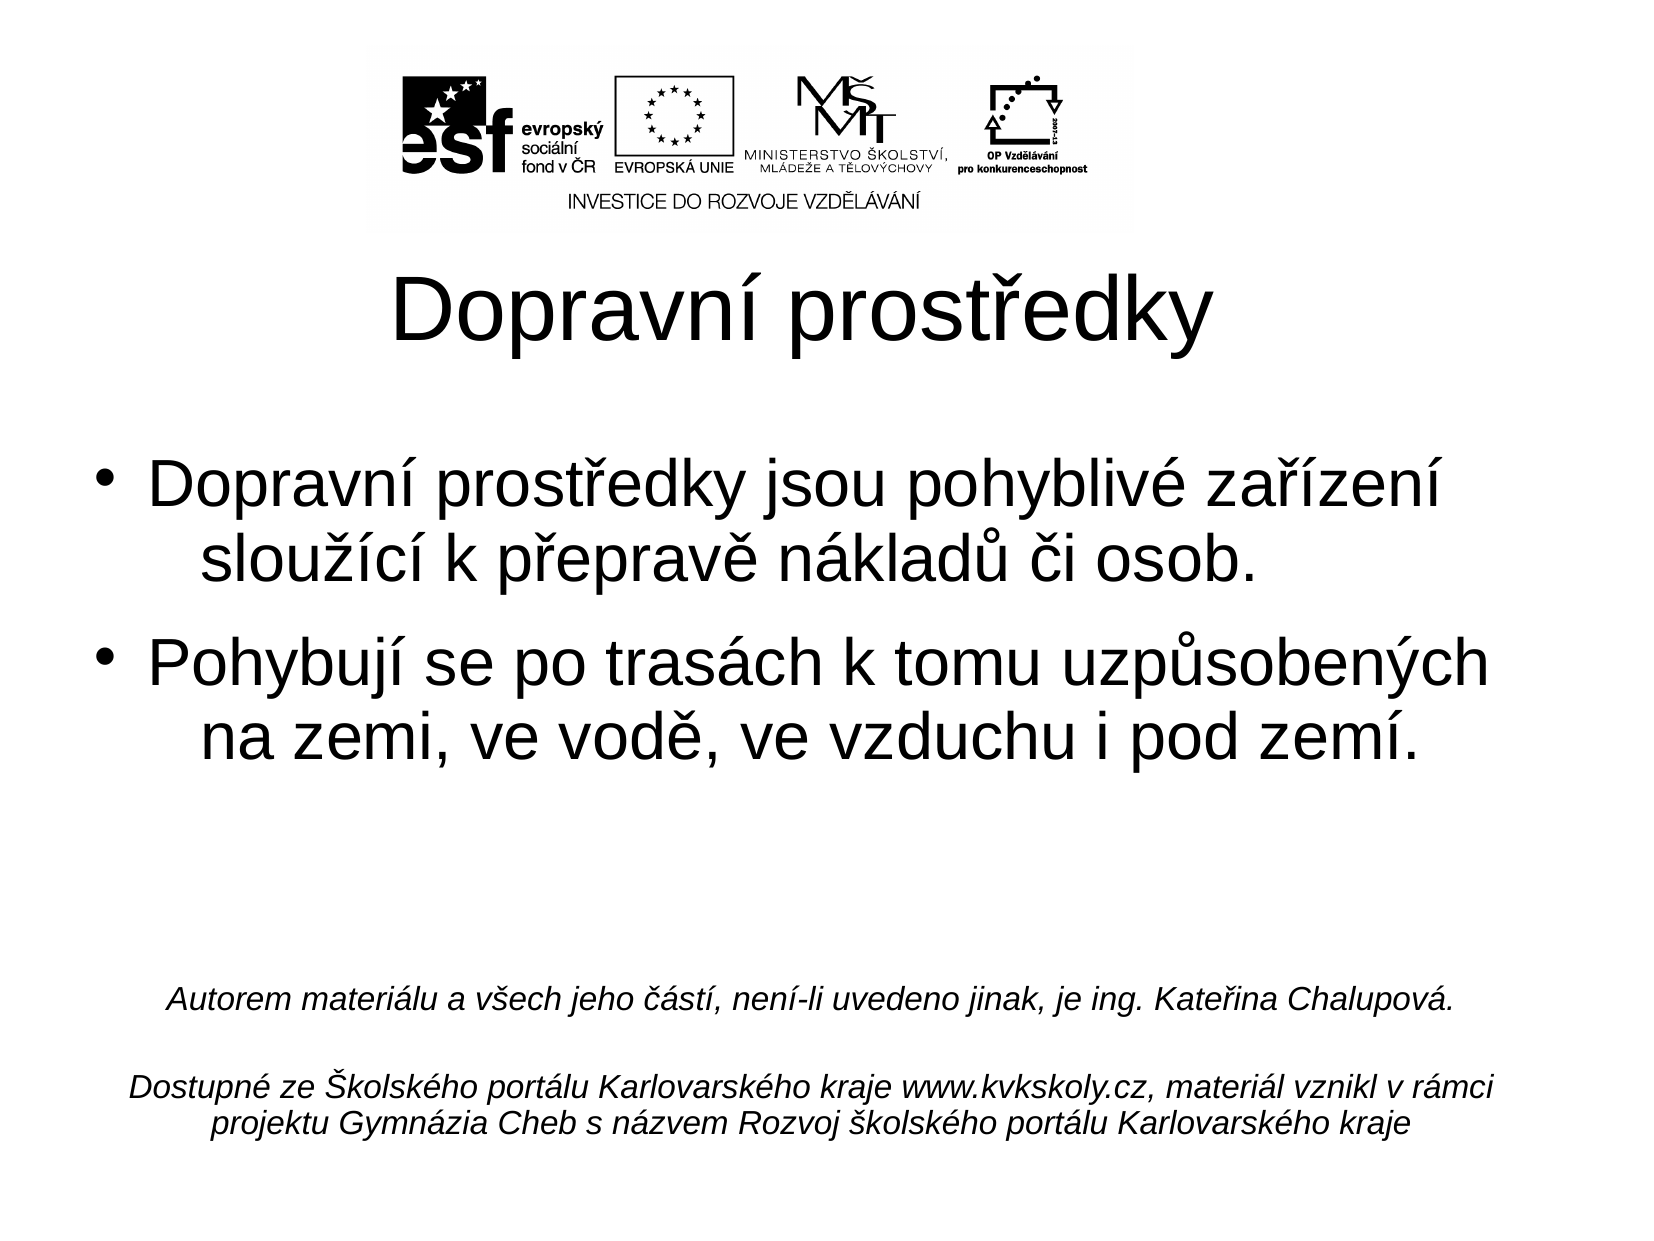

# Dopravní prostředky
Dopravní prostředky jsou pohyblivé zařízení sloužící k přepravě nákladů či osob.
Pohybují se po trasách k tomu uzpůsobených na zemi, ve vodě, ve vzduchu i pod zemí.
Autorem materiálu a všech jeho částí, není-li uvedeno jinak, je ing. Kateřina Chalupová.
Dostupné ze Školského portálu Karlovarského kraje www.kvkskoly.cz, materiál vznikl v rámci projektu Gymnázia Cheb s názvem Rozvoj školského portálu Karlovarského kraje